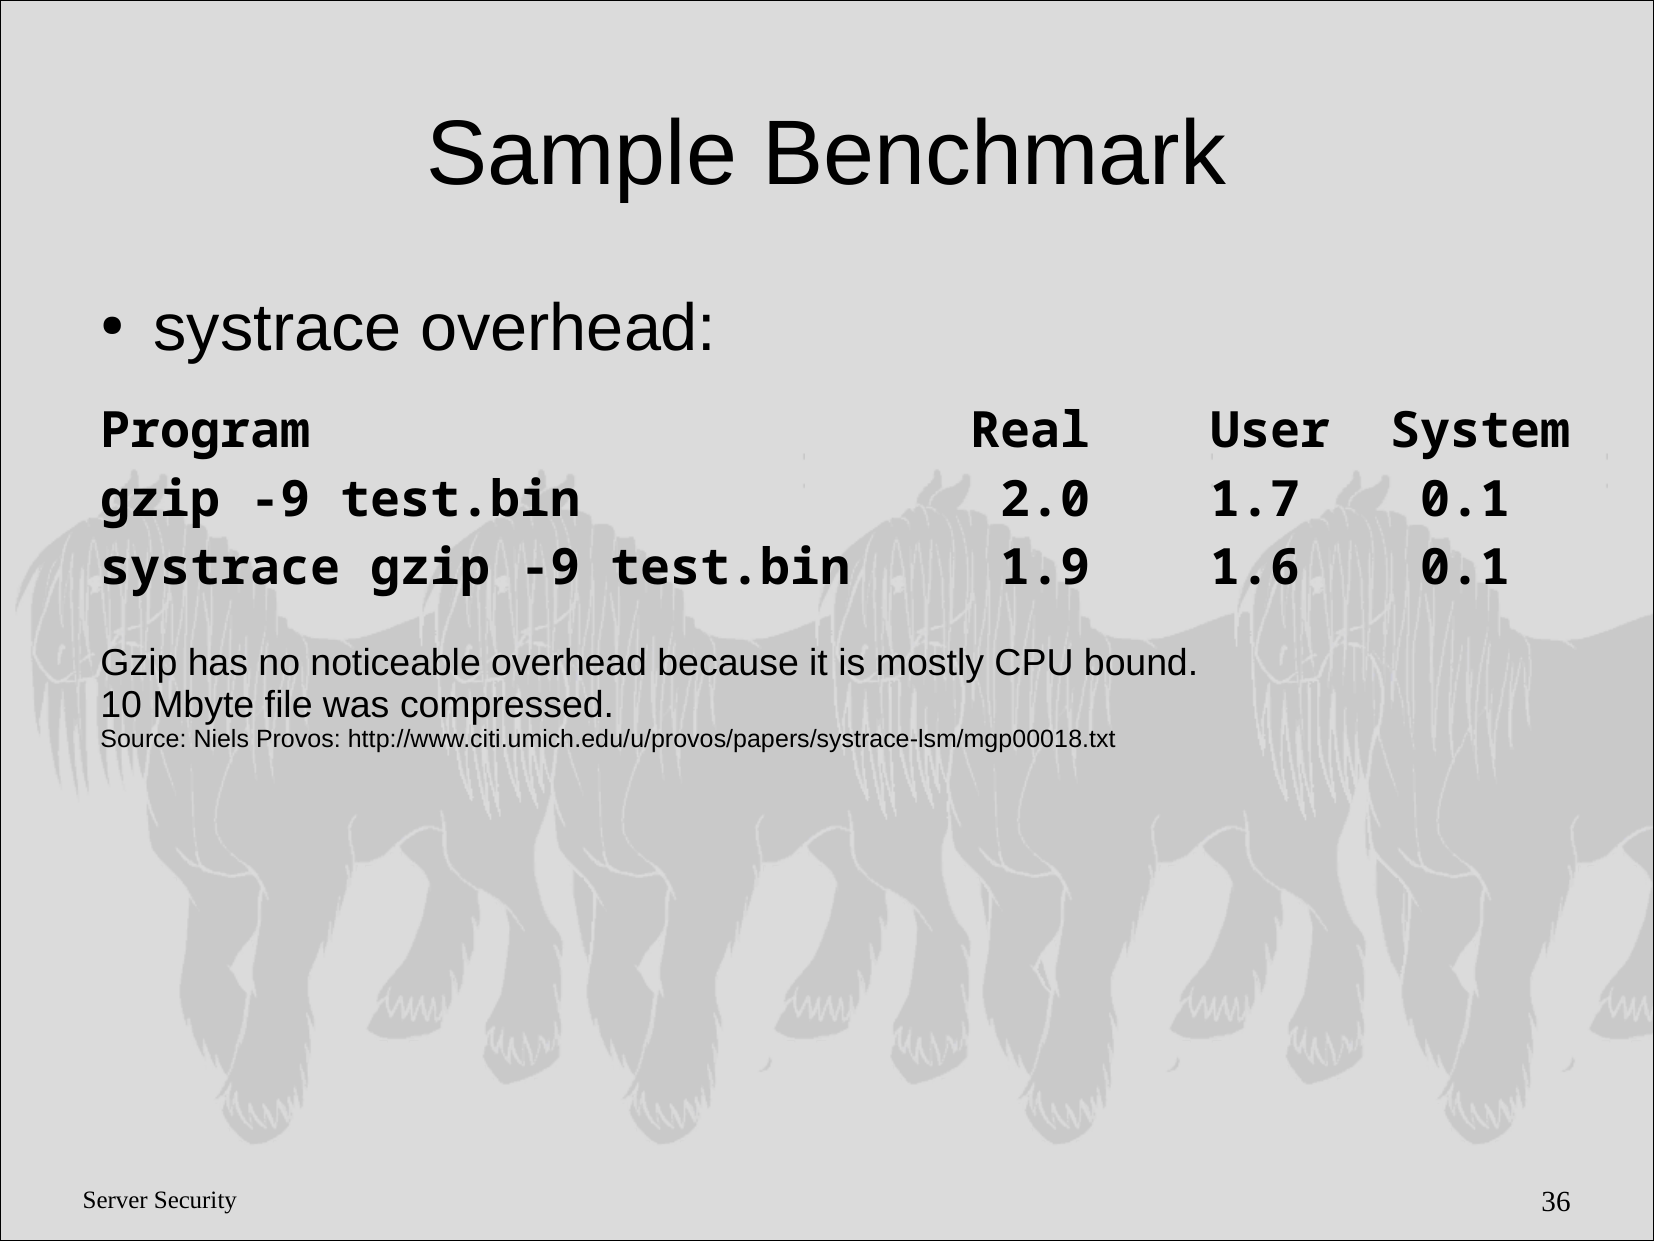

# Sample Benchmark
systrace overhead:
Program Real User System
gzip -9 test.bin 2.0 1.7 0.1
systrace gzip -9 test.bin 1.9 1.6 0.1
Gzip has no noticeable overhead because it is mostly CPU bound.
10 Mbyte file was compressed.
Source: Niels Provos: http://www.citi.umich.edu/u/provos/papers/systrace-lsm/mgp00018.txt